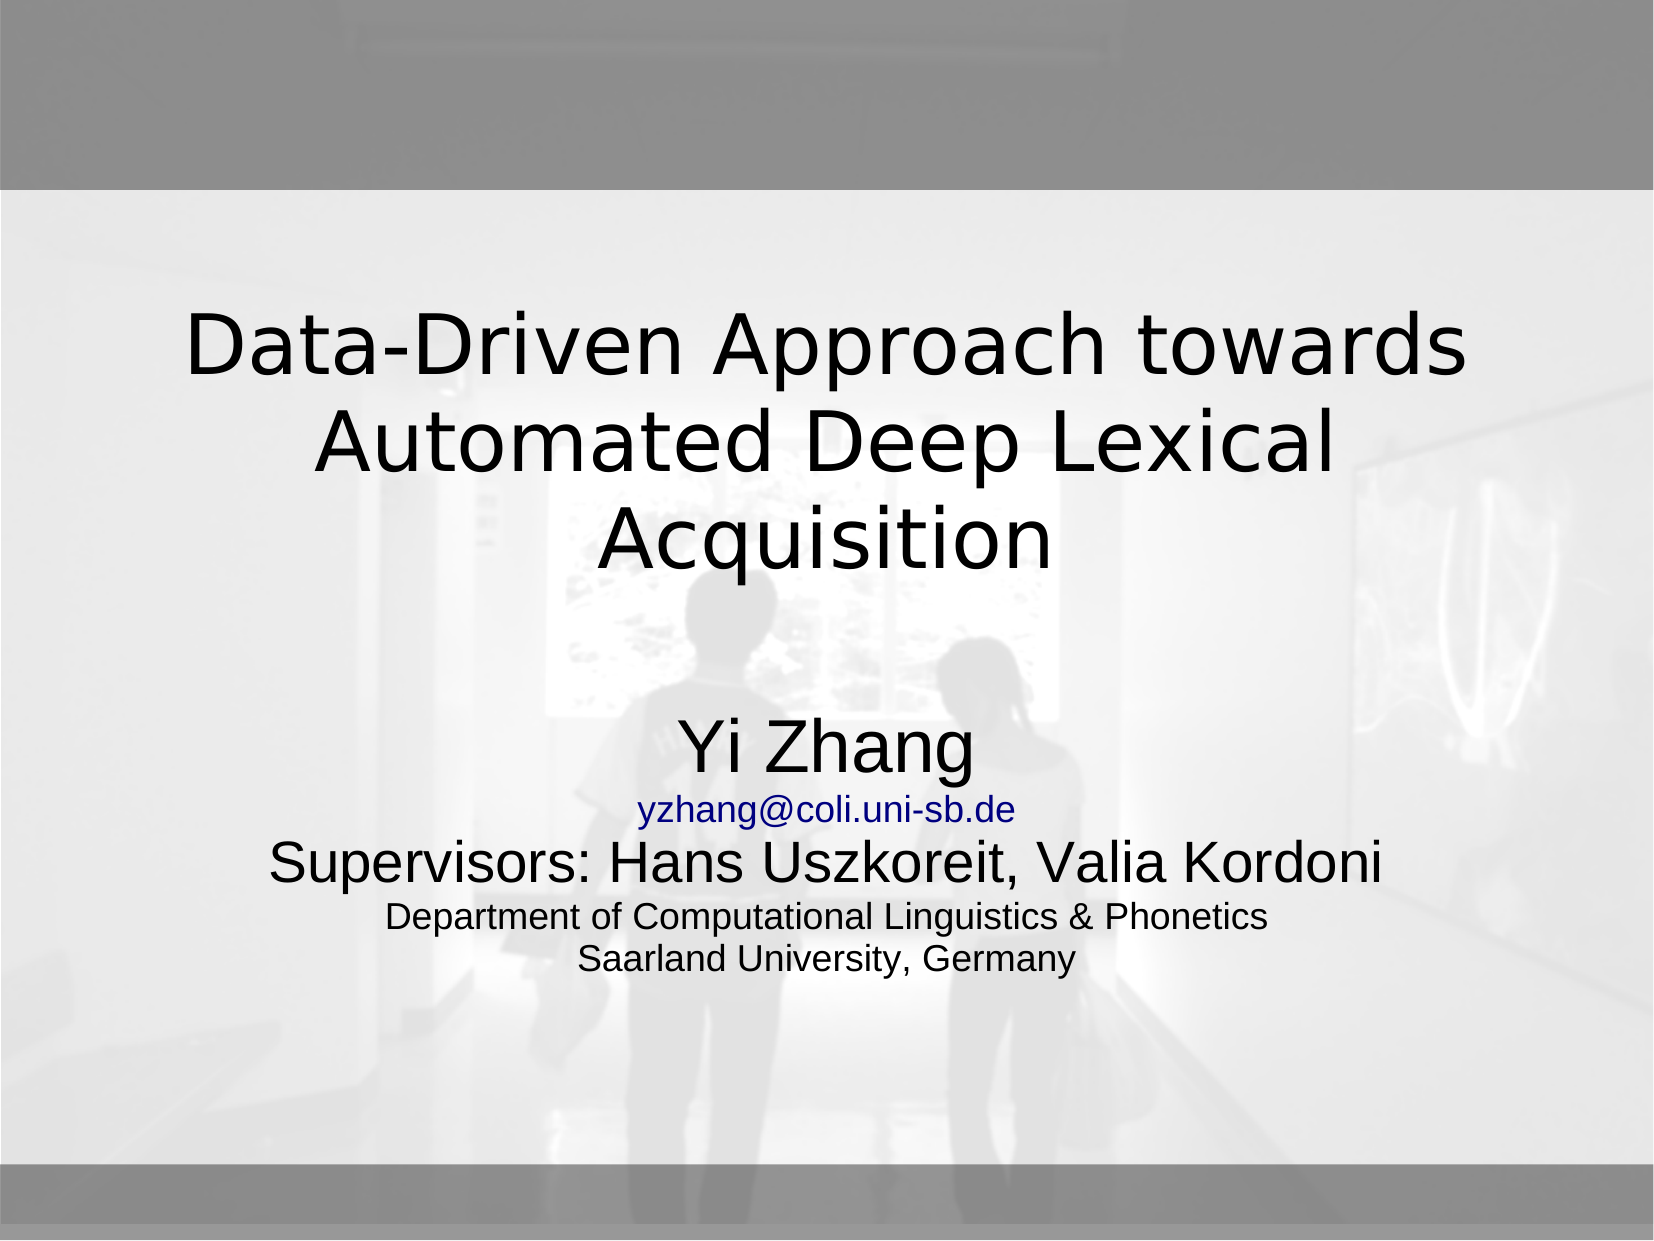

Data-Driven Approach towards Automated Deep Lexical Acquisition
# Yi Zhang
yzhang@coli.uni-sb.de
Supervisors: Hans Uszkoreit, Valia Kordoni
Department of Computational Linguistics & Phonetics
Saarland University, Germany